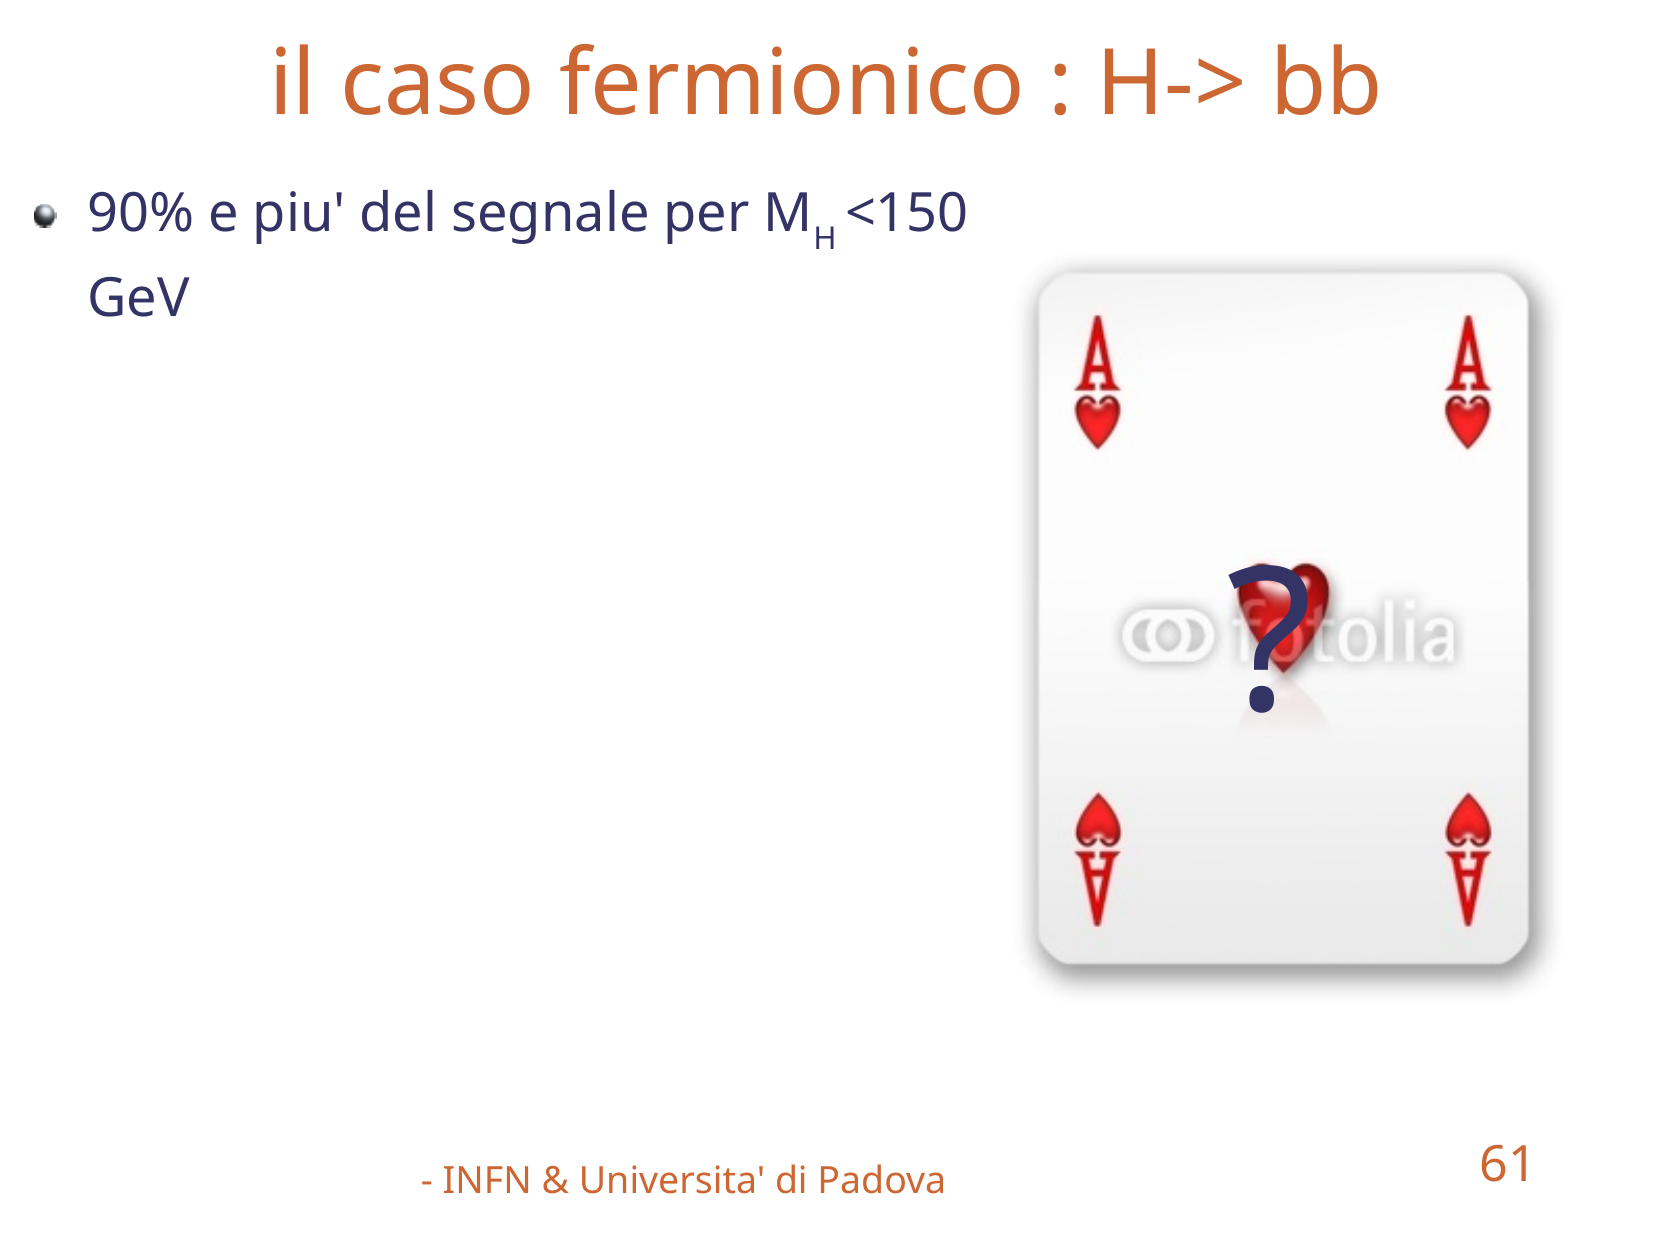

# il caso fermionico : H-> bb
90% e piu' del segnale per MH <150 GeV
?
61